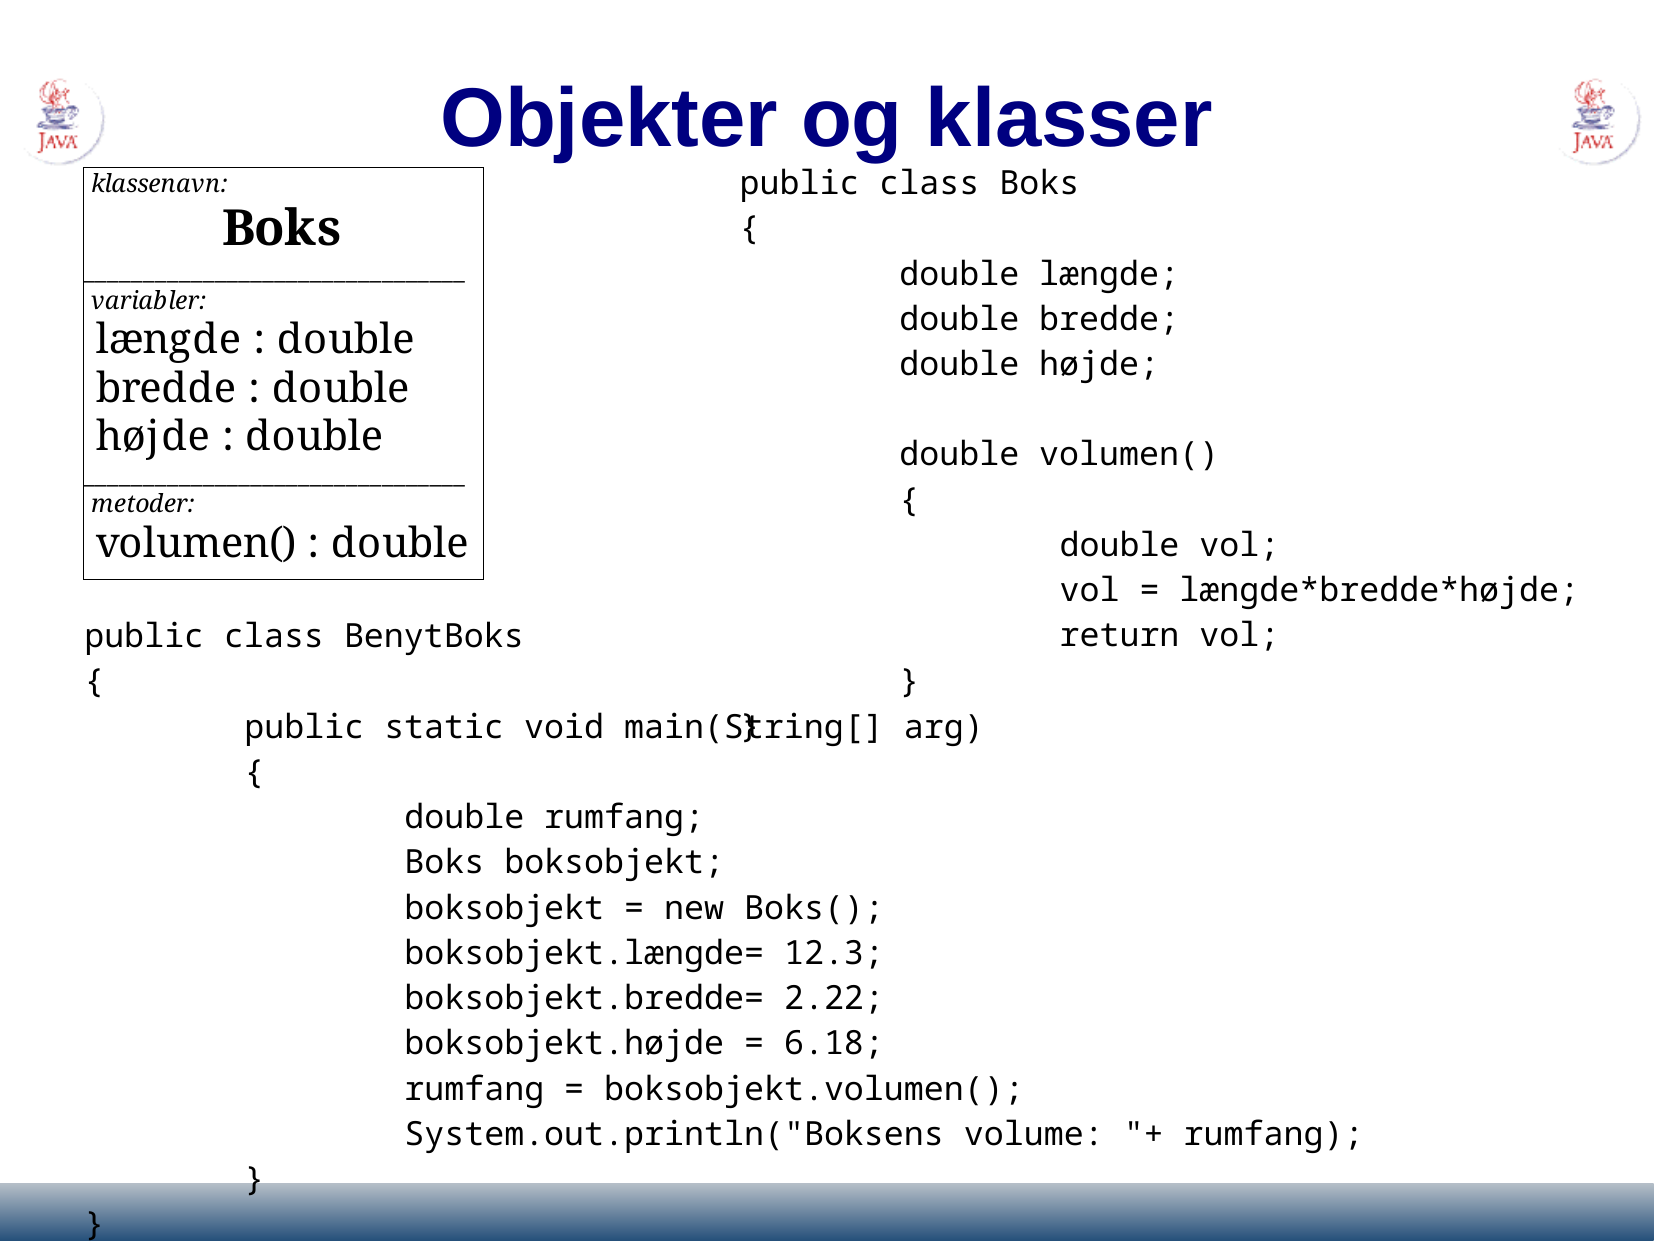

# Objekter og klasser
public class Boks
{
 double længde;
 double bredde;
 double højde;
 double volumen()
 {
 double vol;
 vol = længde*bredde*højde;
 return vol;
 }
}
public class BenytBoks
{
 public static void main(String[] arg)
 {
 double rumfang;
 Boks boksobjekt;
 boksobjekt = new Boks();
 boksobjekt.længde= 12.3;
 boksobjekt.bredde= 2.22;
 boksobjekt.højde = 6.18;
 rumfang = boksobjekt.volumen();
 System.out.println("Boksens volume: "+ rumfang);
 }
}
Boksens volume: 168.75108